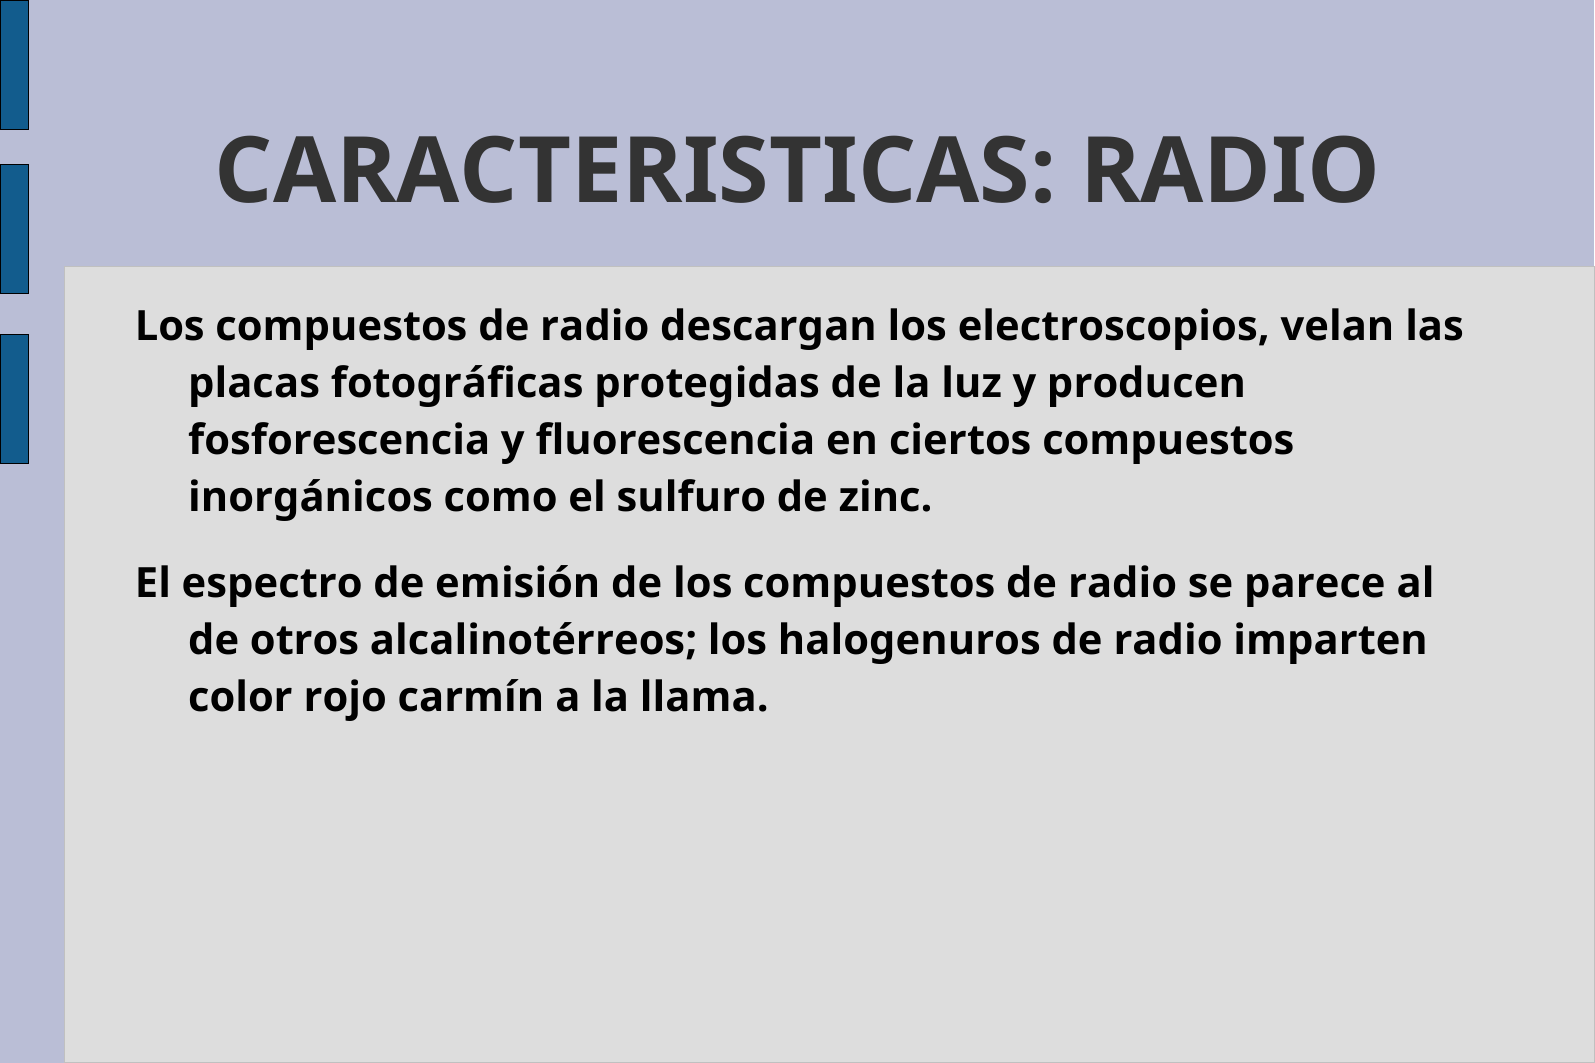

# CARACTERISTICAS: RADIO
Los compuestos de radio descargan los electroscopios, velan las placas fotográficas protegidas de la luz y producen fosforescencia y fluorescencia en ciertos compuestos inorgánicos como el sulfuro de zinc.
El espectro de emisión de los compuestos de radio se parece al de otros alcalinotérreos; los halogenuros de radio imparten color rojo carmín a la llama.